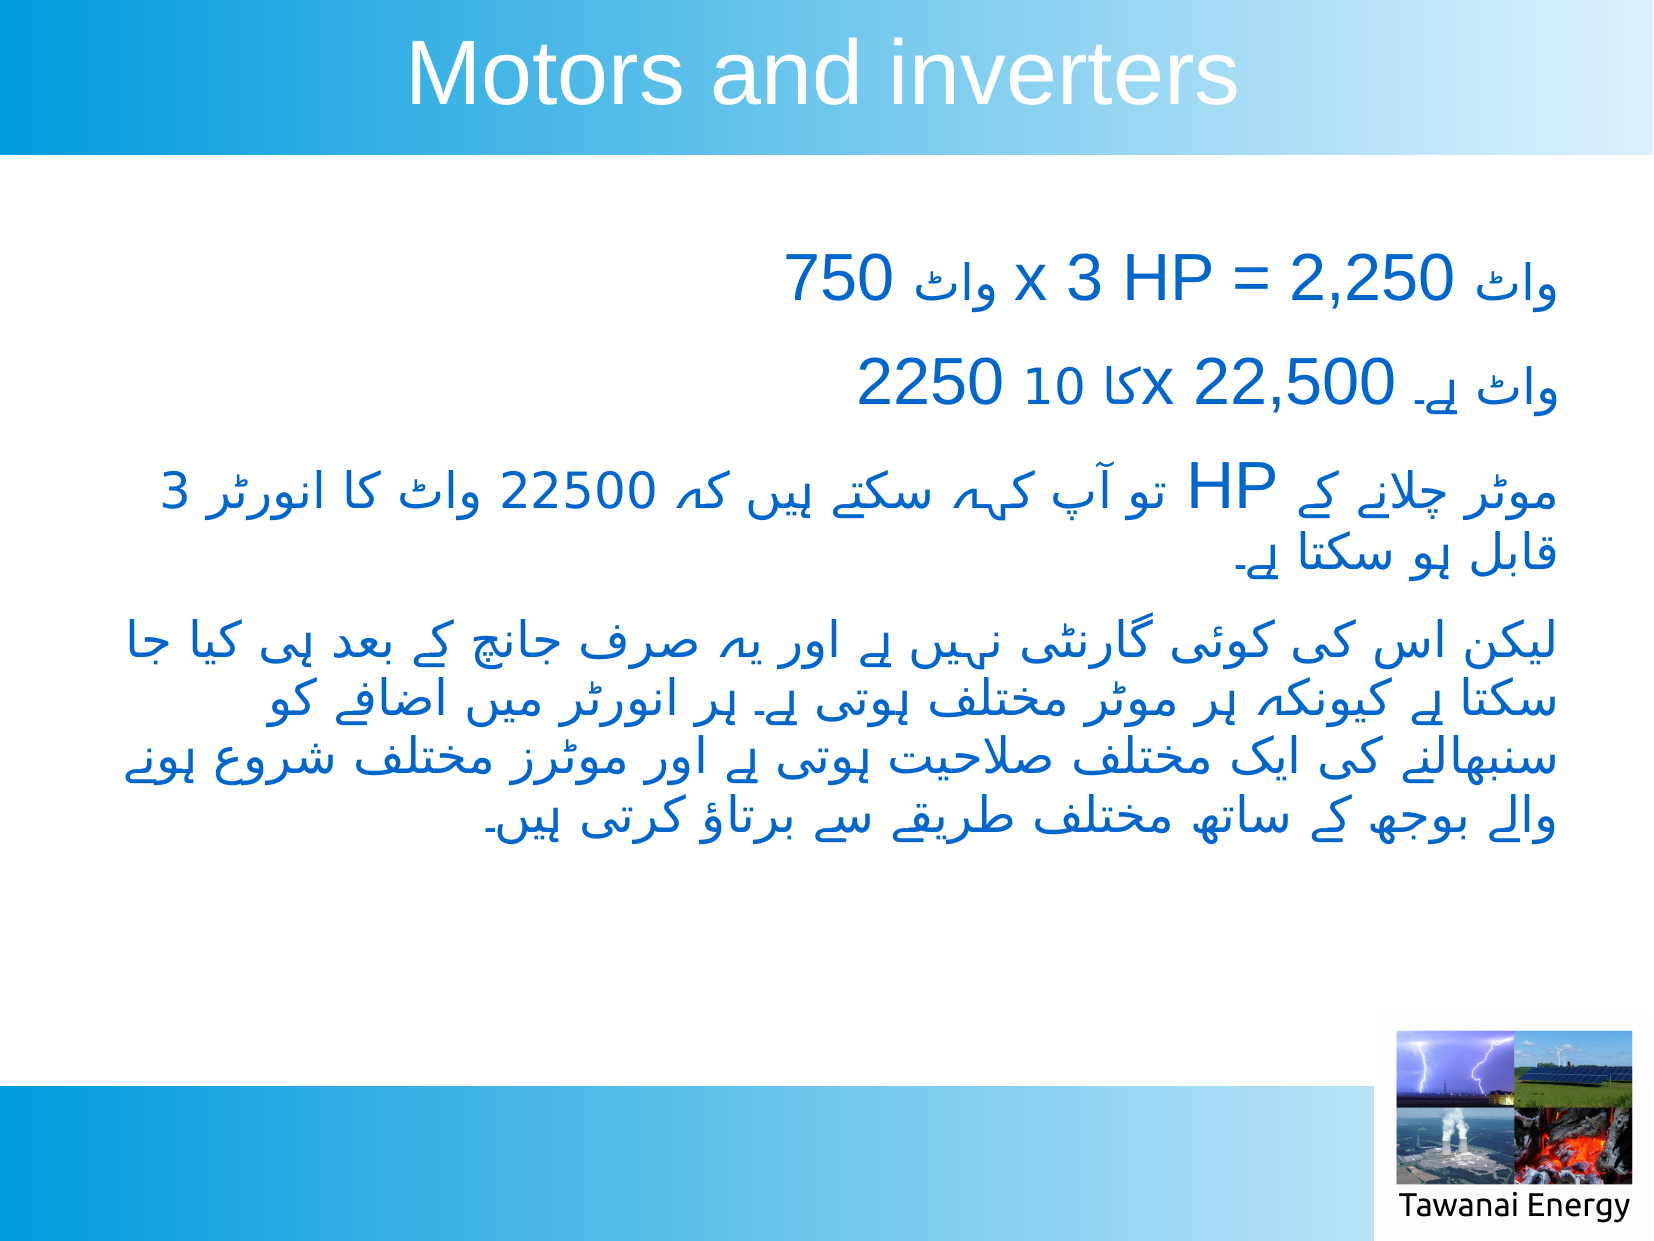

# Motors and inverters
750 واٹ x 3 HP = 2,250 واٹ
2250 کا 10x 22,500 واٹ ہے۔
تو آپ کہہ سکتے ہیں کہ 22500 واٹ کا انورٹر 3 HP موٹر چلانے کے قابل ہو سکتا ہے۔
لیکن اس کی کوئی گارنٹی نہیں ہے اور یہ صرف جانچ کے بعد ہی کیا جا سکتا ہے کیونکہ ہر موٹر مختلف ہوتی ہے۔ ہر انورٹر میں اضافے کو سنبھالنے کی ایک مختلف صلاحیت ہوتی ہے اور موٹرز مختلف شروع ہونے والے بوجھ کے ساتھ مختلف طریقے سے برتاؤ کرتی ہیں۔